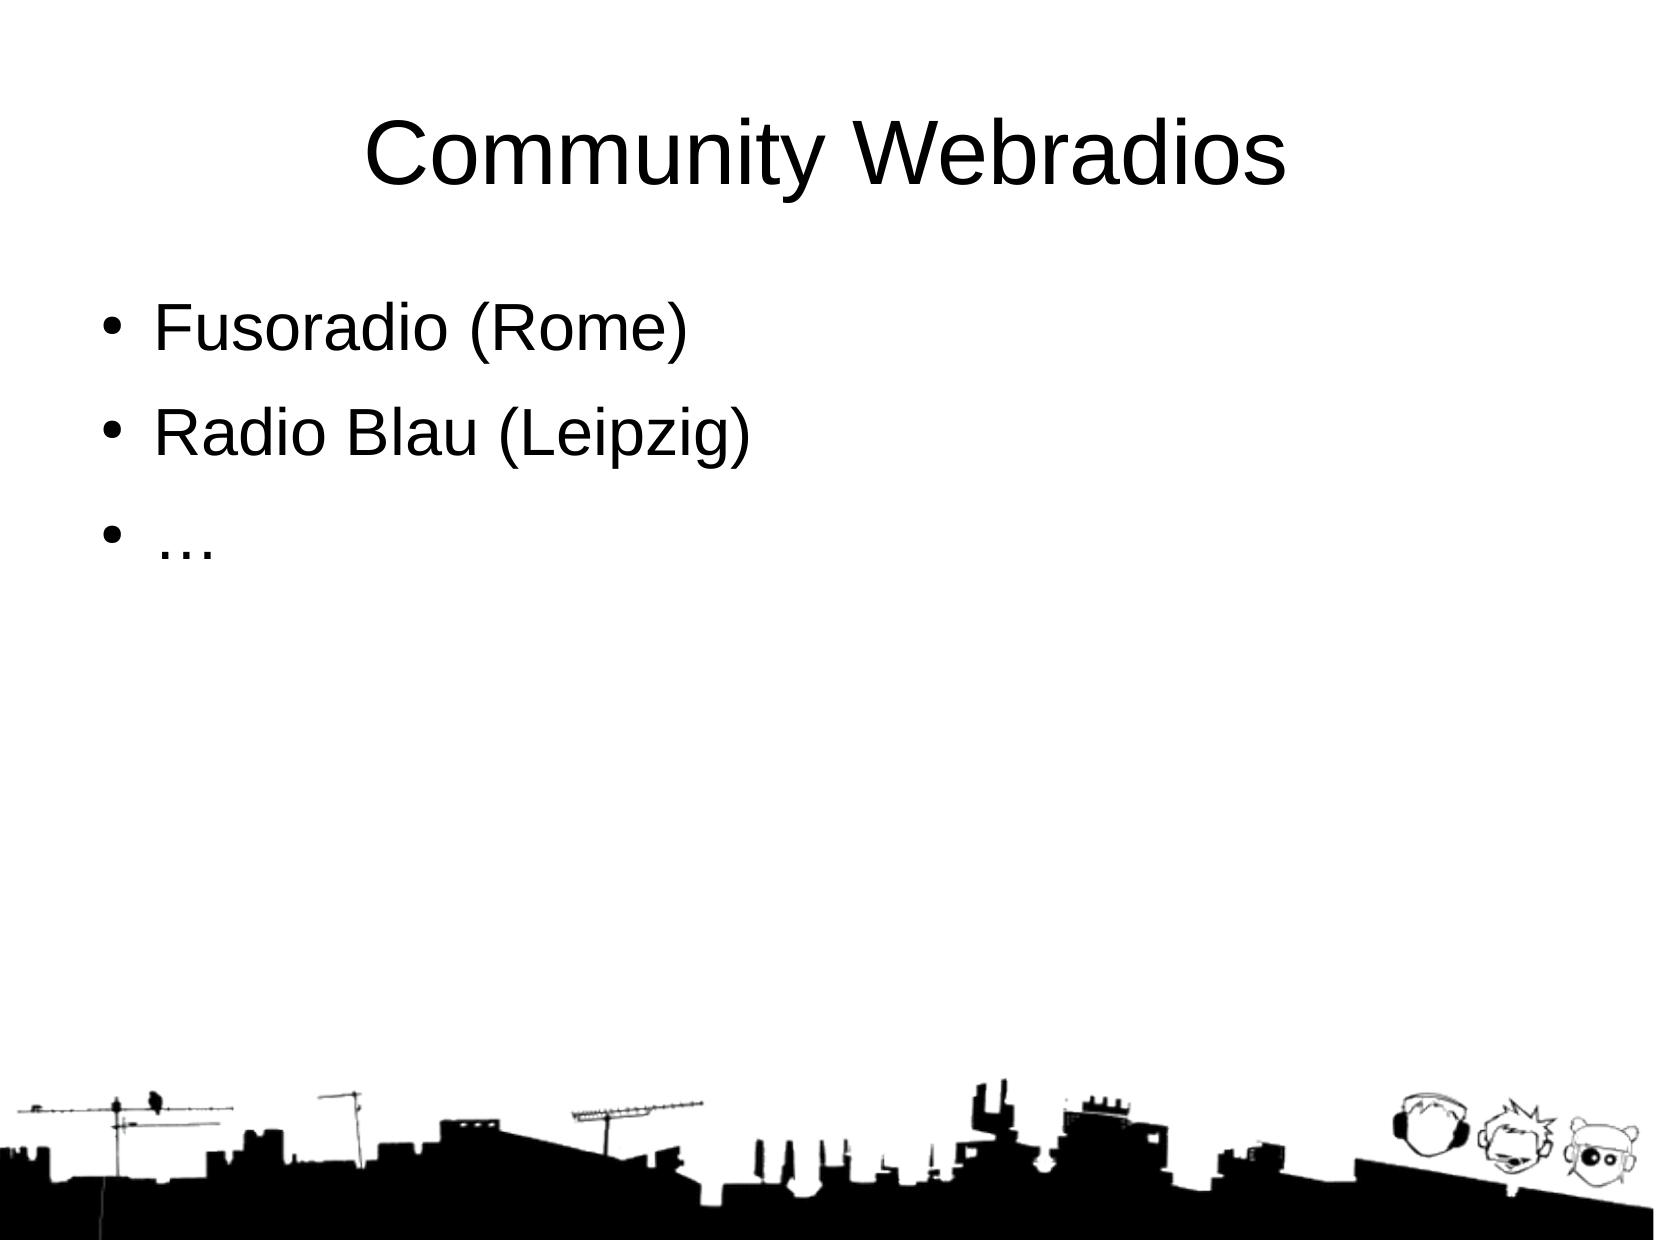

# Community Webradios
Fusoradio (Rome)
Radio Blau (Leipzig)
…